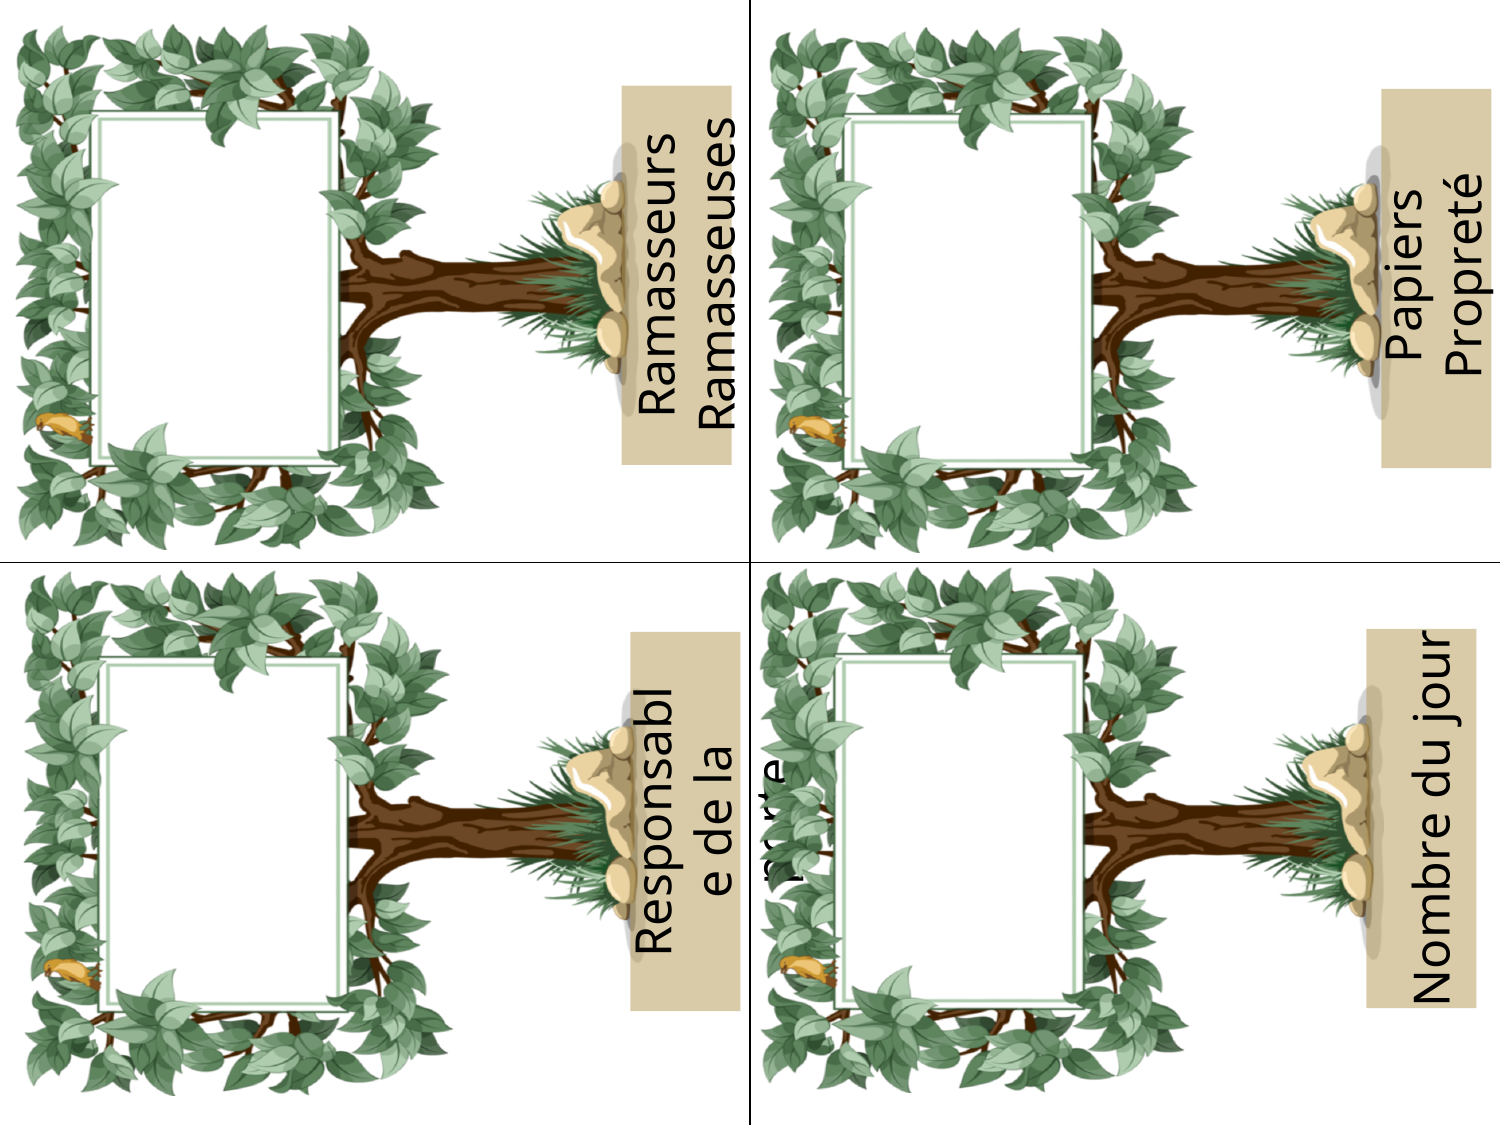

Ramasseurs
Ramasseuses
Papiers
Propreté
Responsable de la porte
Nombre du jour